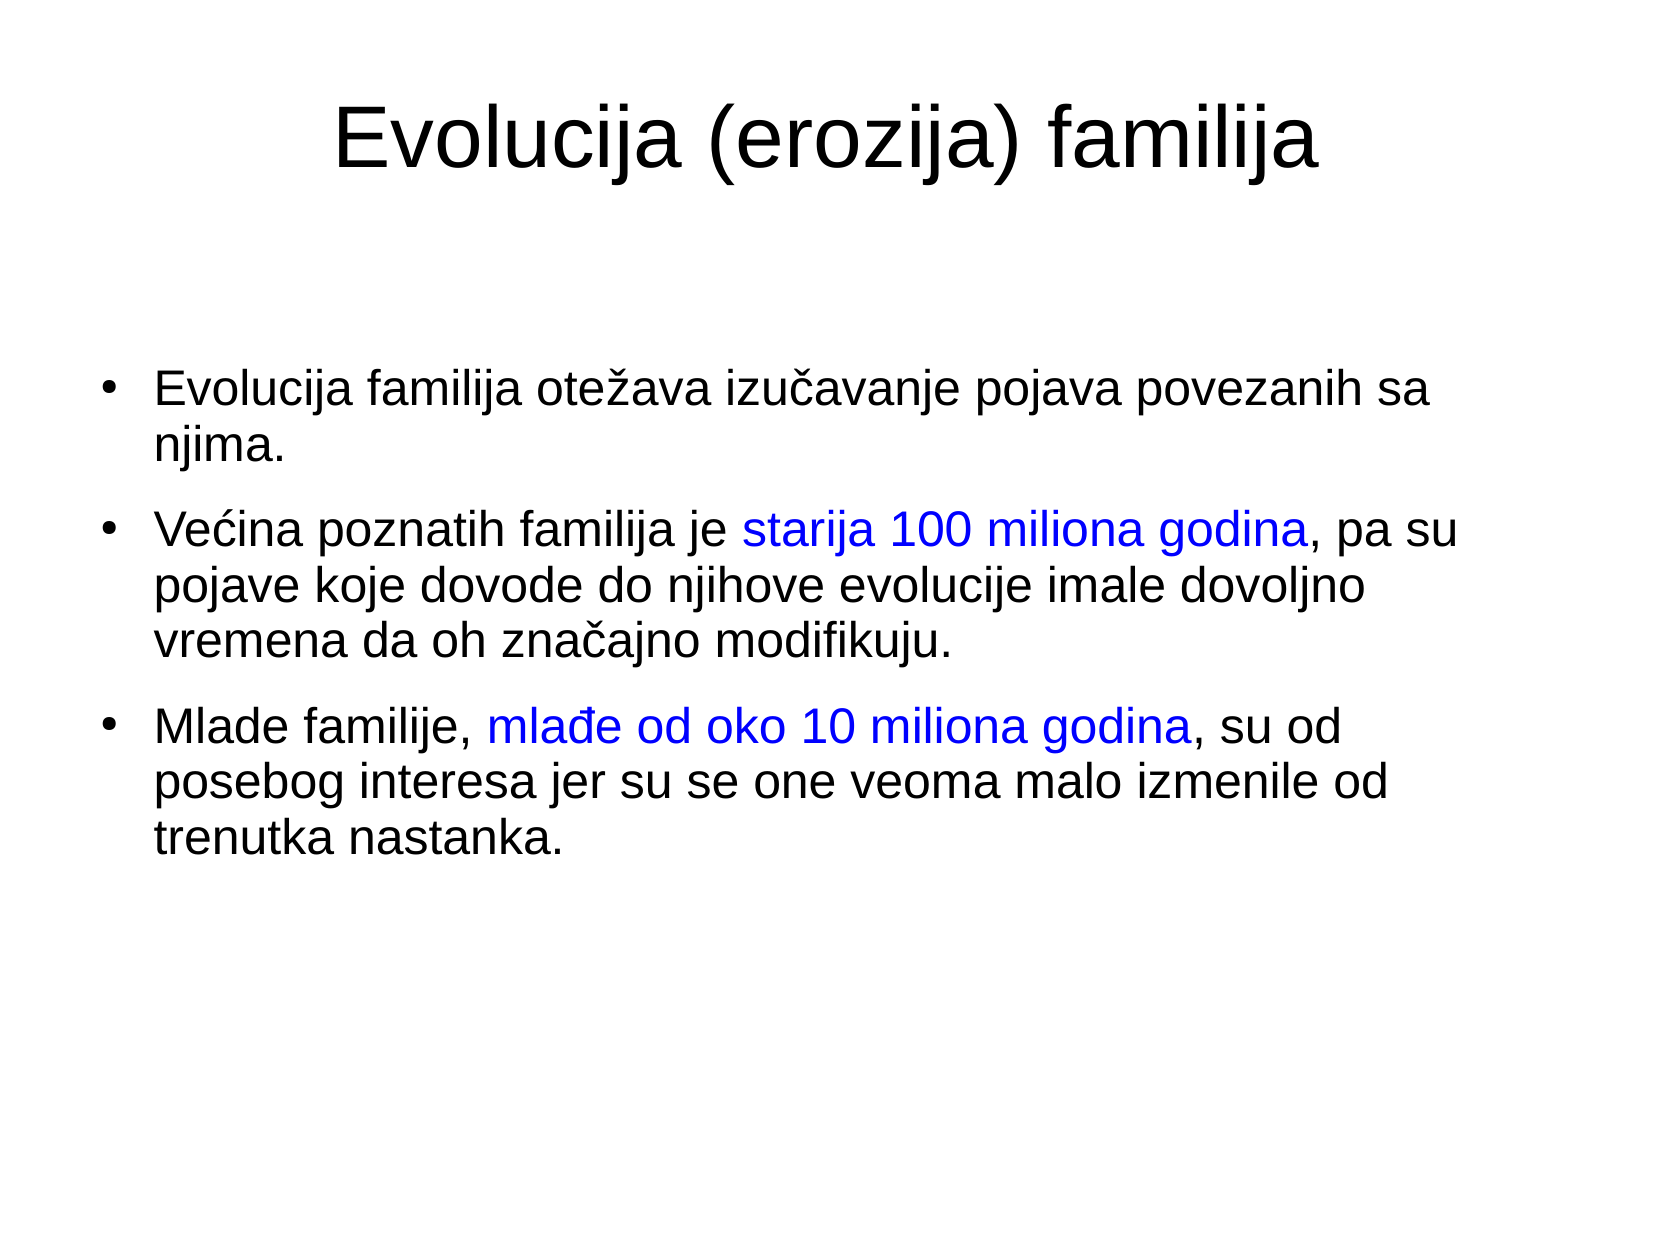

# Evolucija (erozija) familija
Evolucija familija otežava izučavanje pojava povezanih sa njima.
Većina poznatih familija je starija 100 miliona godina, pa su pojave koje dovode do njihove evolucije imale dovoljno vremena da oh značajno modifikuju.
Mlade familije, mlađe od oko 10 miliona godina, su od posebog interesa jer su se one veoma malo izmenile od trenutka nastanka.